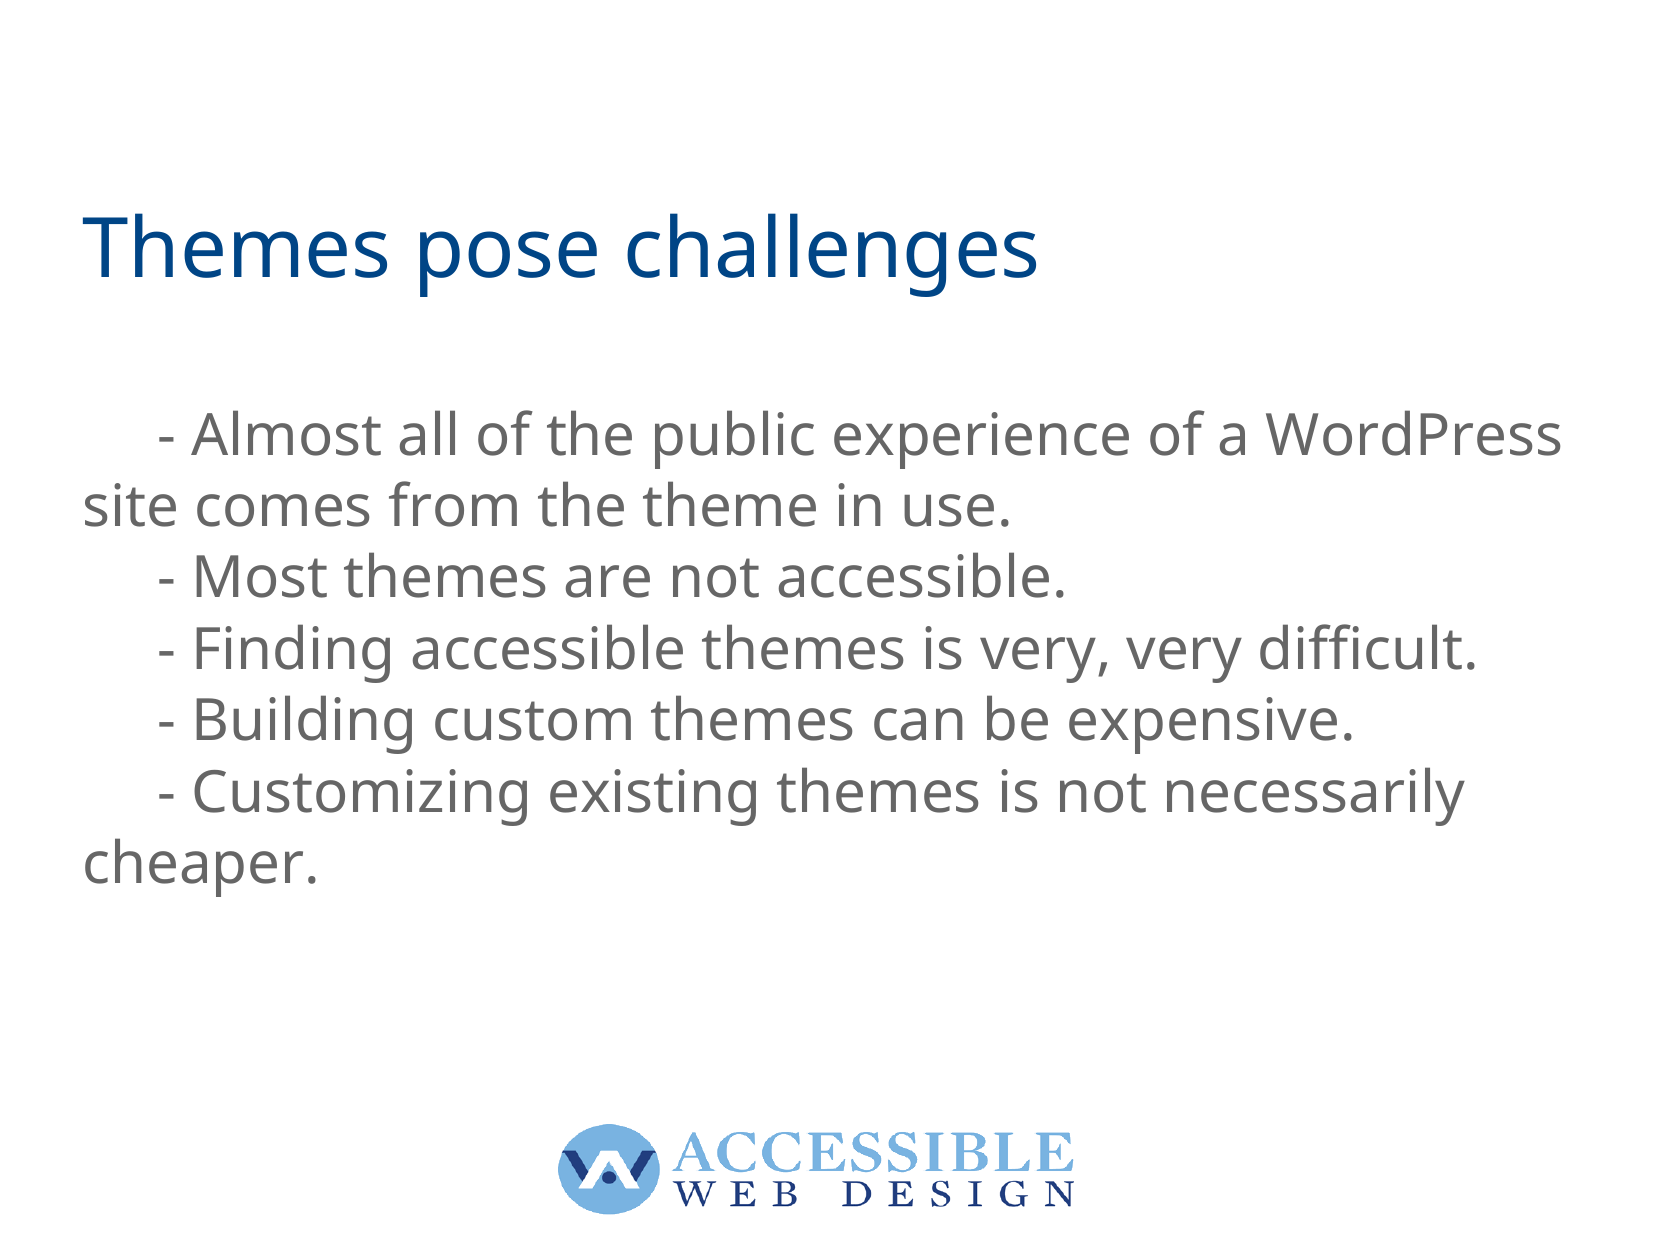

Themes pose challenges
	- Almost all of the public experience of a WordPress site comes from the theme in use.
	- Most themes are not accessible.
	- Finding accessible themes is very, very difficult.
	- Building custom themes can be expensive.
	- Customizing existing themes is not necessarily cheaper.